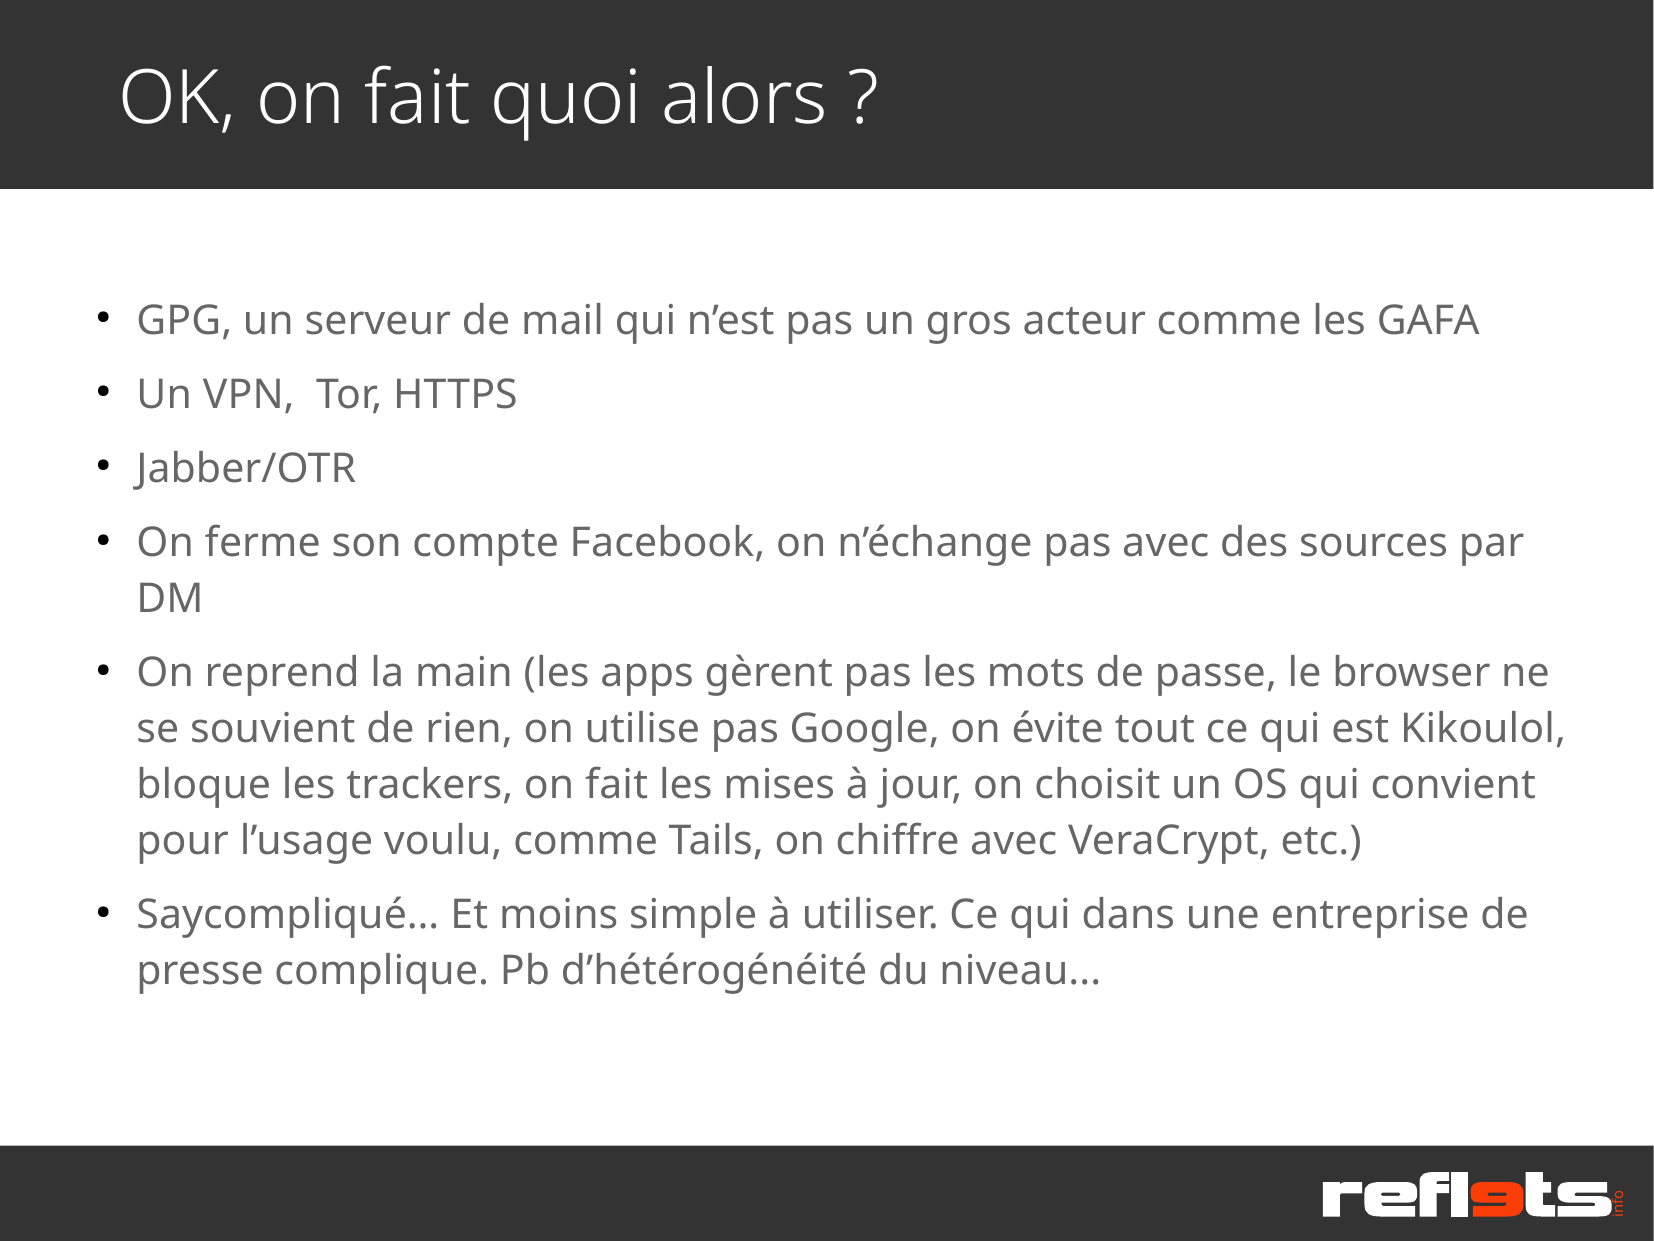

# OK, on fait quoi alors ?
GPG, un serveur de mail qui n’est pas un gros acteur comme les GAFA
Un VPN, Tor, HTTPS
Jabber/OTR
On ferme son compte Facebook, on n’échange pas avec des sources par DM
On reprend la main (les apps gèrent pas les mots de passe, le browser ne se souvient de rien, on utilise pas Google, on évite tout ce qui est Kikoulol, bloque les trackers, on fait les mises à jour, on choisit un OS qui convient pour l’usage voulu, comme Tails, on chiffre avec VeraCrypt, etc.)
Saycompliqué… Et moins simple à utiliser. Ce qui dans une entreprise de presse complique. Pb d’hétérogénéité du niveau...